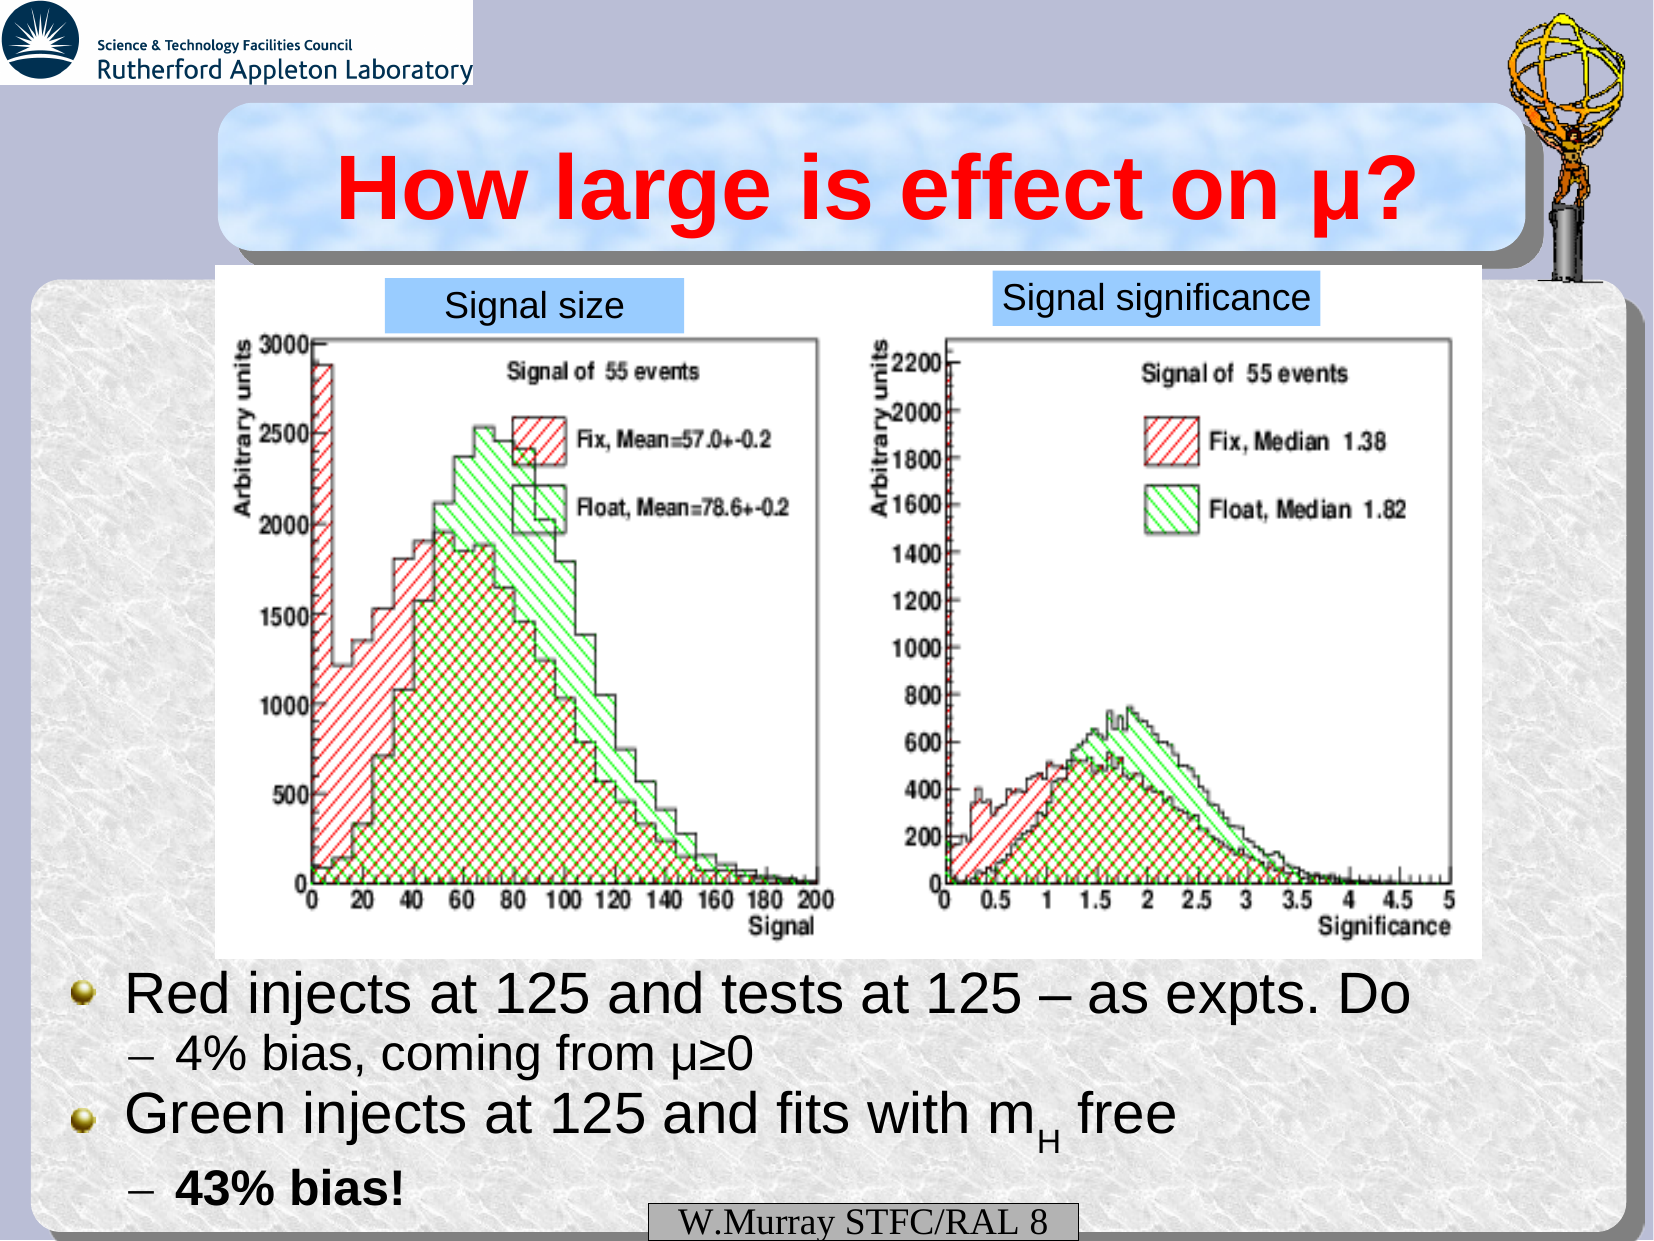

# How large is effect on μ?
Signal significance
Signal size
Red injects at 125 and tests at 125 – as expts. Do
4% bias, coming from μ≥0
Green injects at 125 and fits with mH free
43% bias!